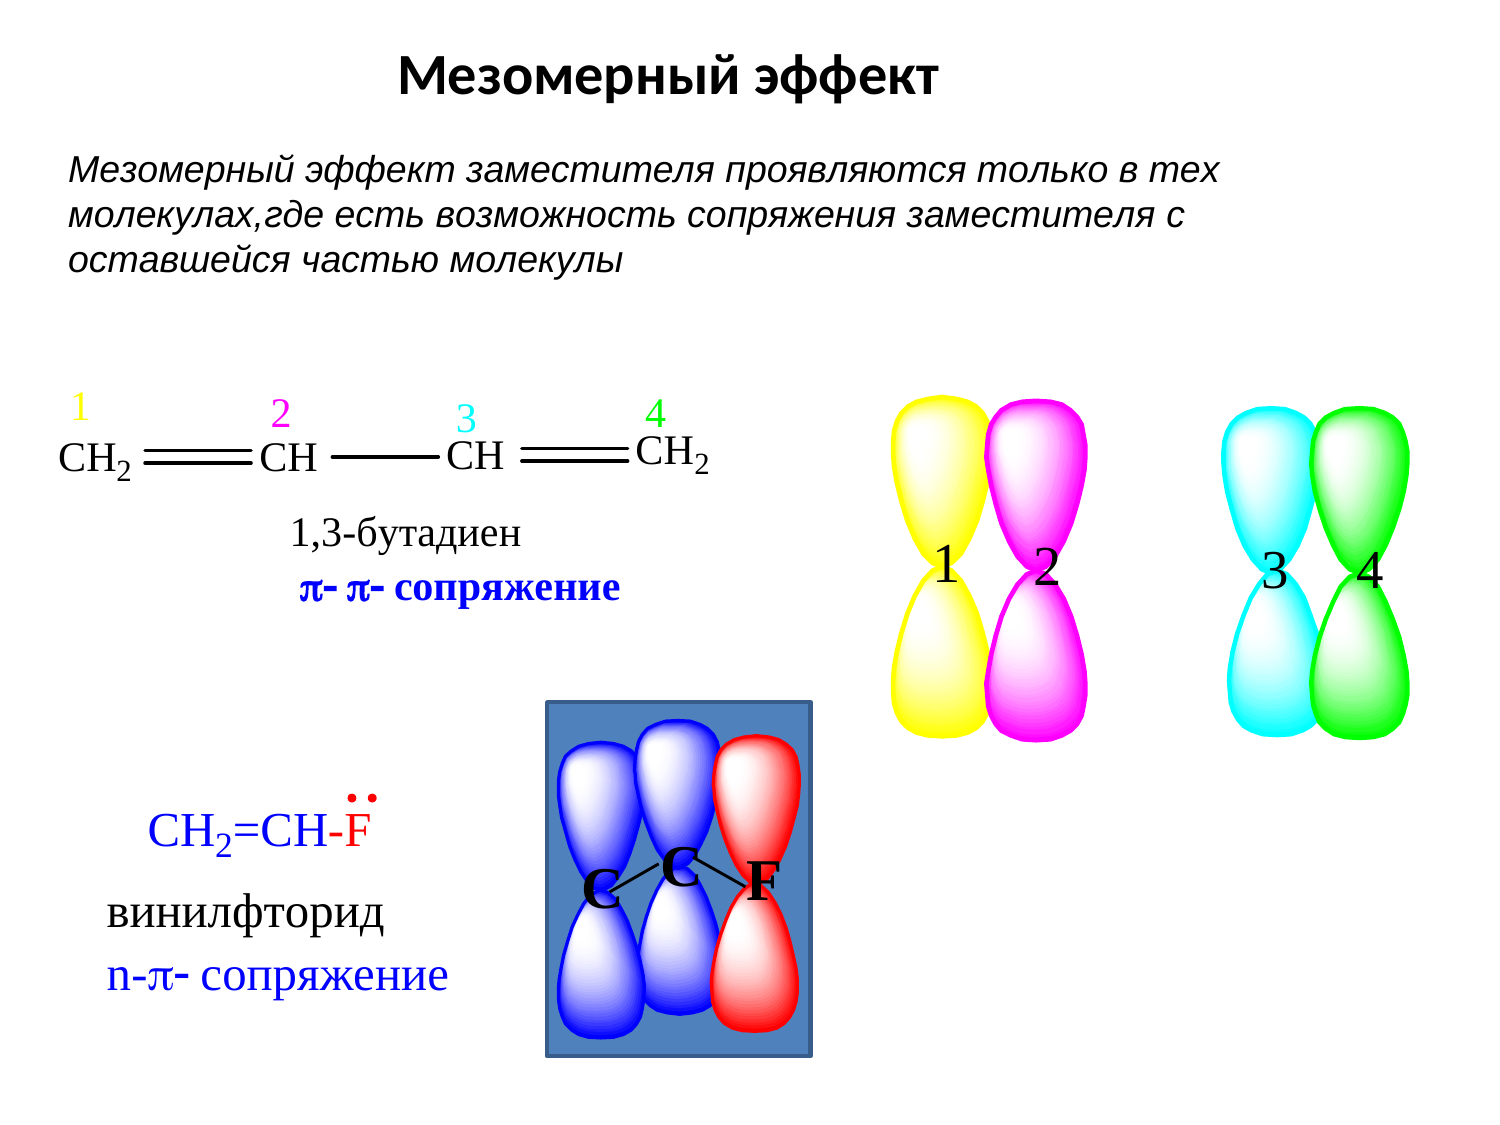

# Мезомерный эффект
Мезомерный эффект заместителя проявляются только в тех молекулах,где есть возможность сопряжения заместителя с
оставшейся частью молекулы